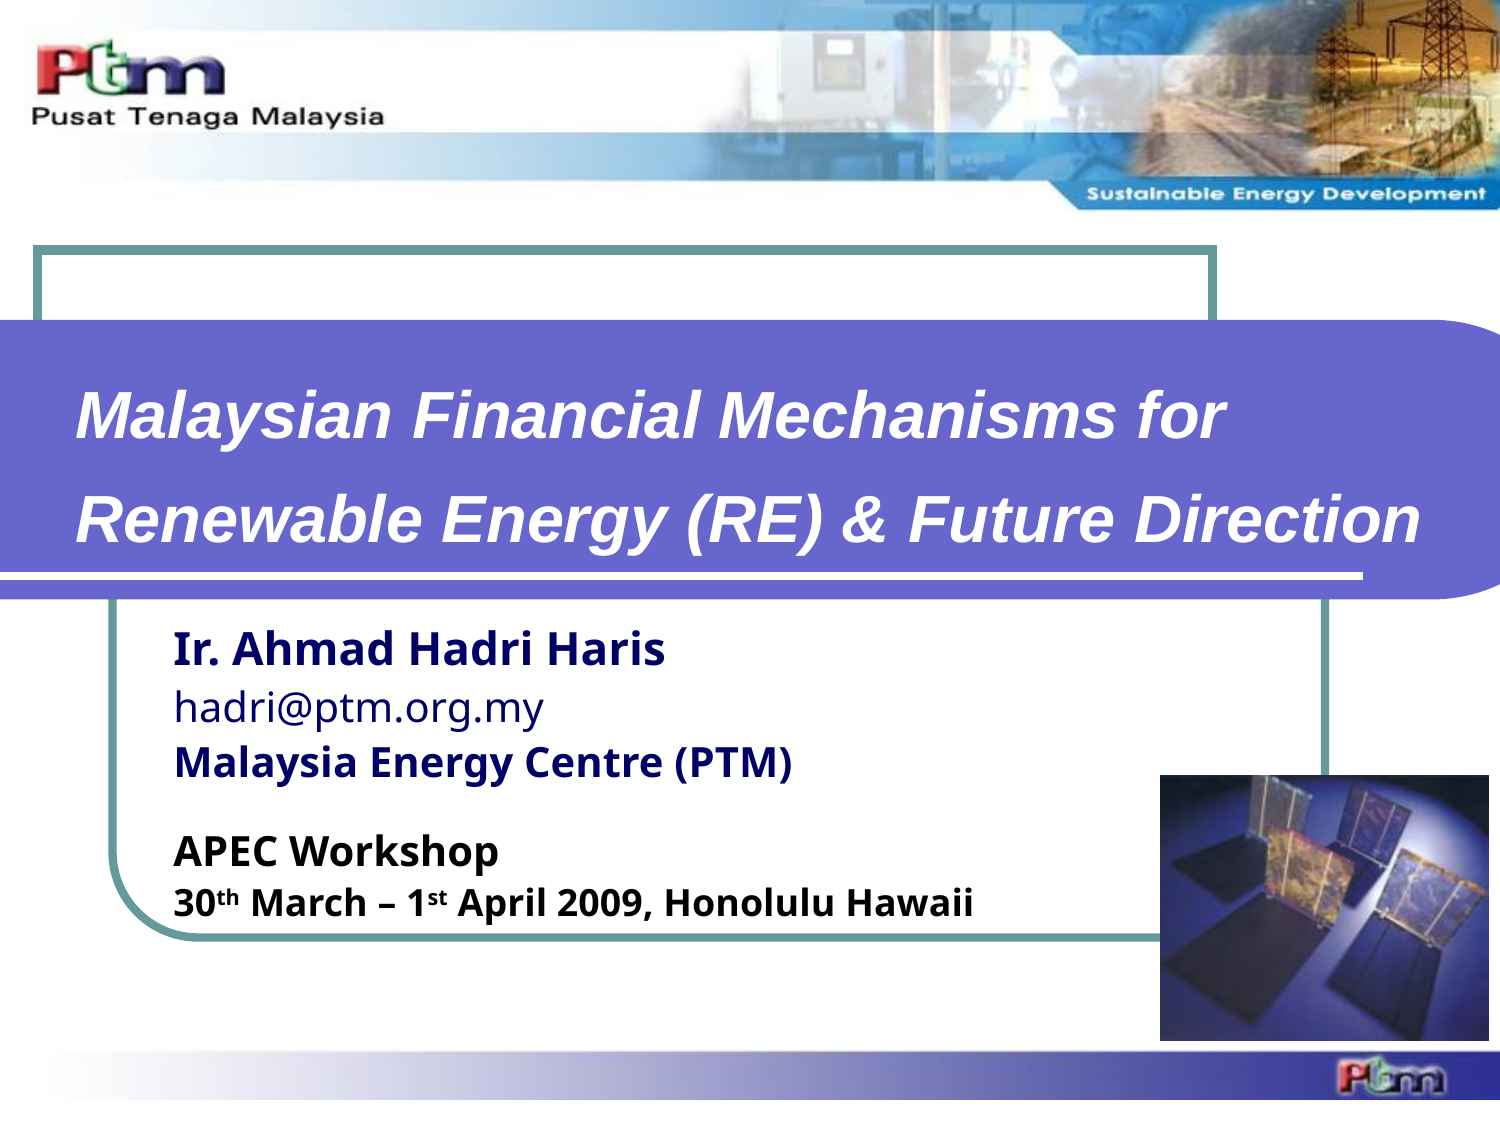

# Malaysian Financial Mechanisms for Renewable Energy (RE) & Future Direction
Ir. Ahmad Hadri Haris
hadri@ptm.org.my
Malaysia Energy Centre (PTM)
APEC Workshop
30th March – 1st April 2009, Honolulu Hawaii